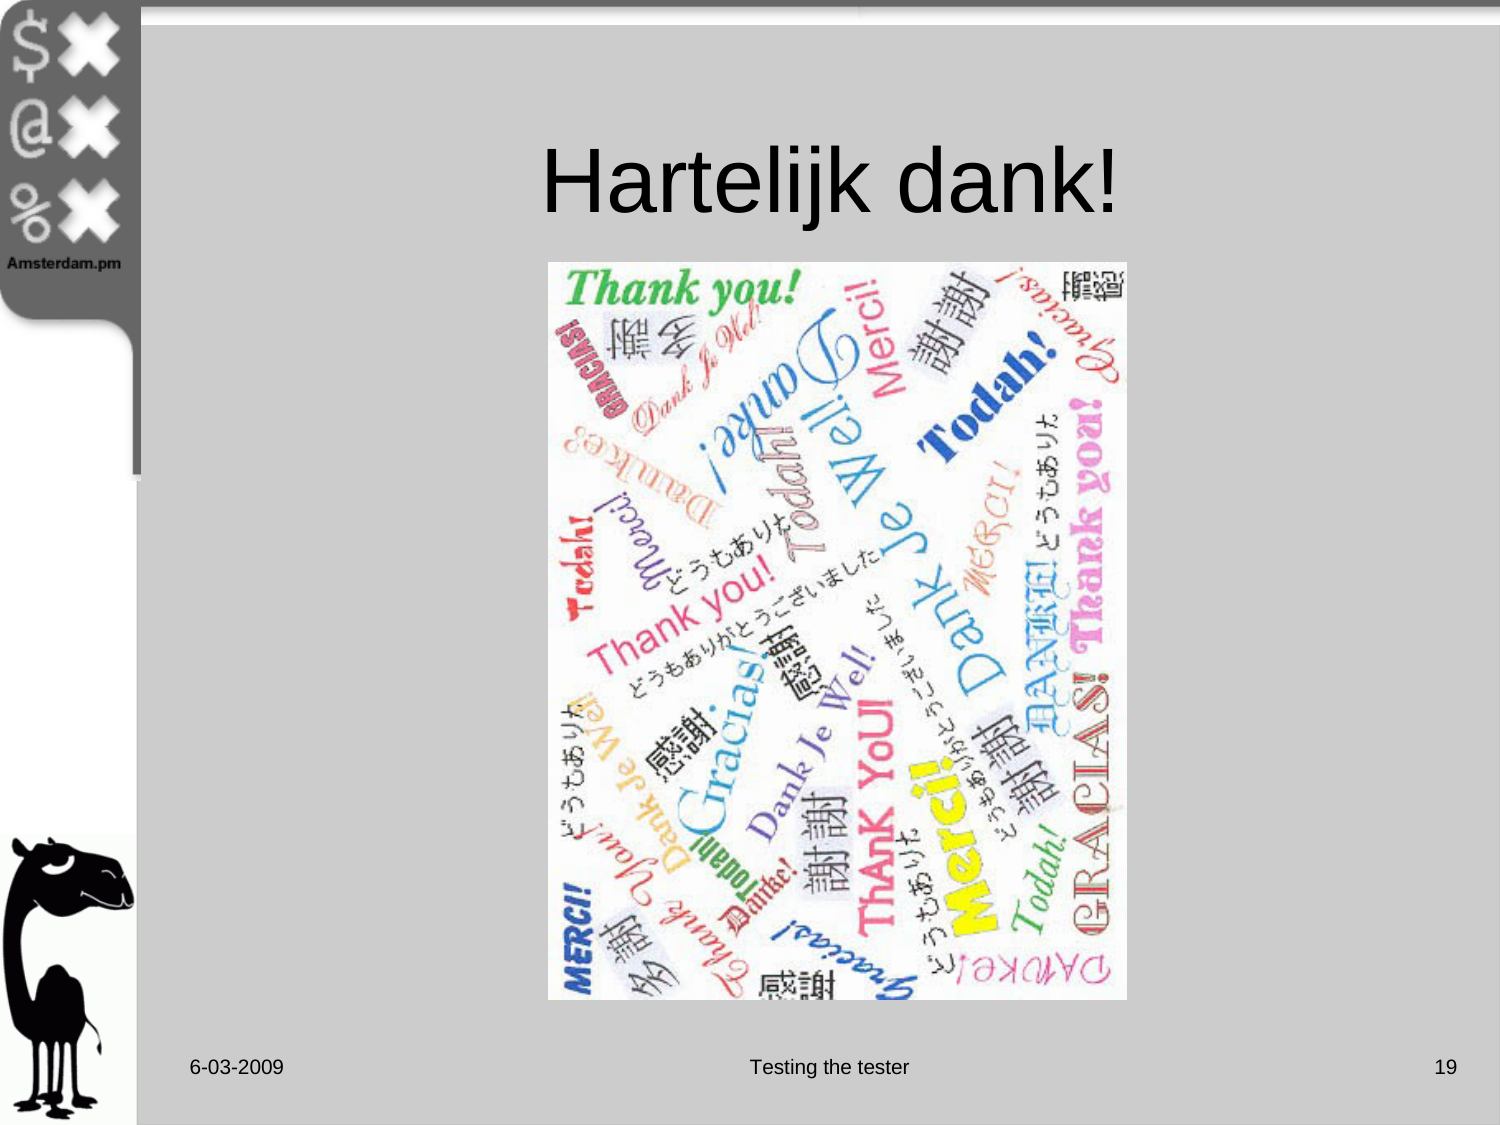

# Hartelijk dank!
6-03-2009
Testing the tester
19